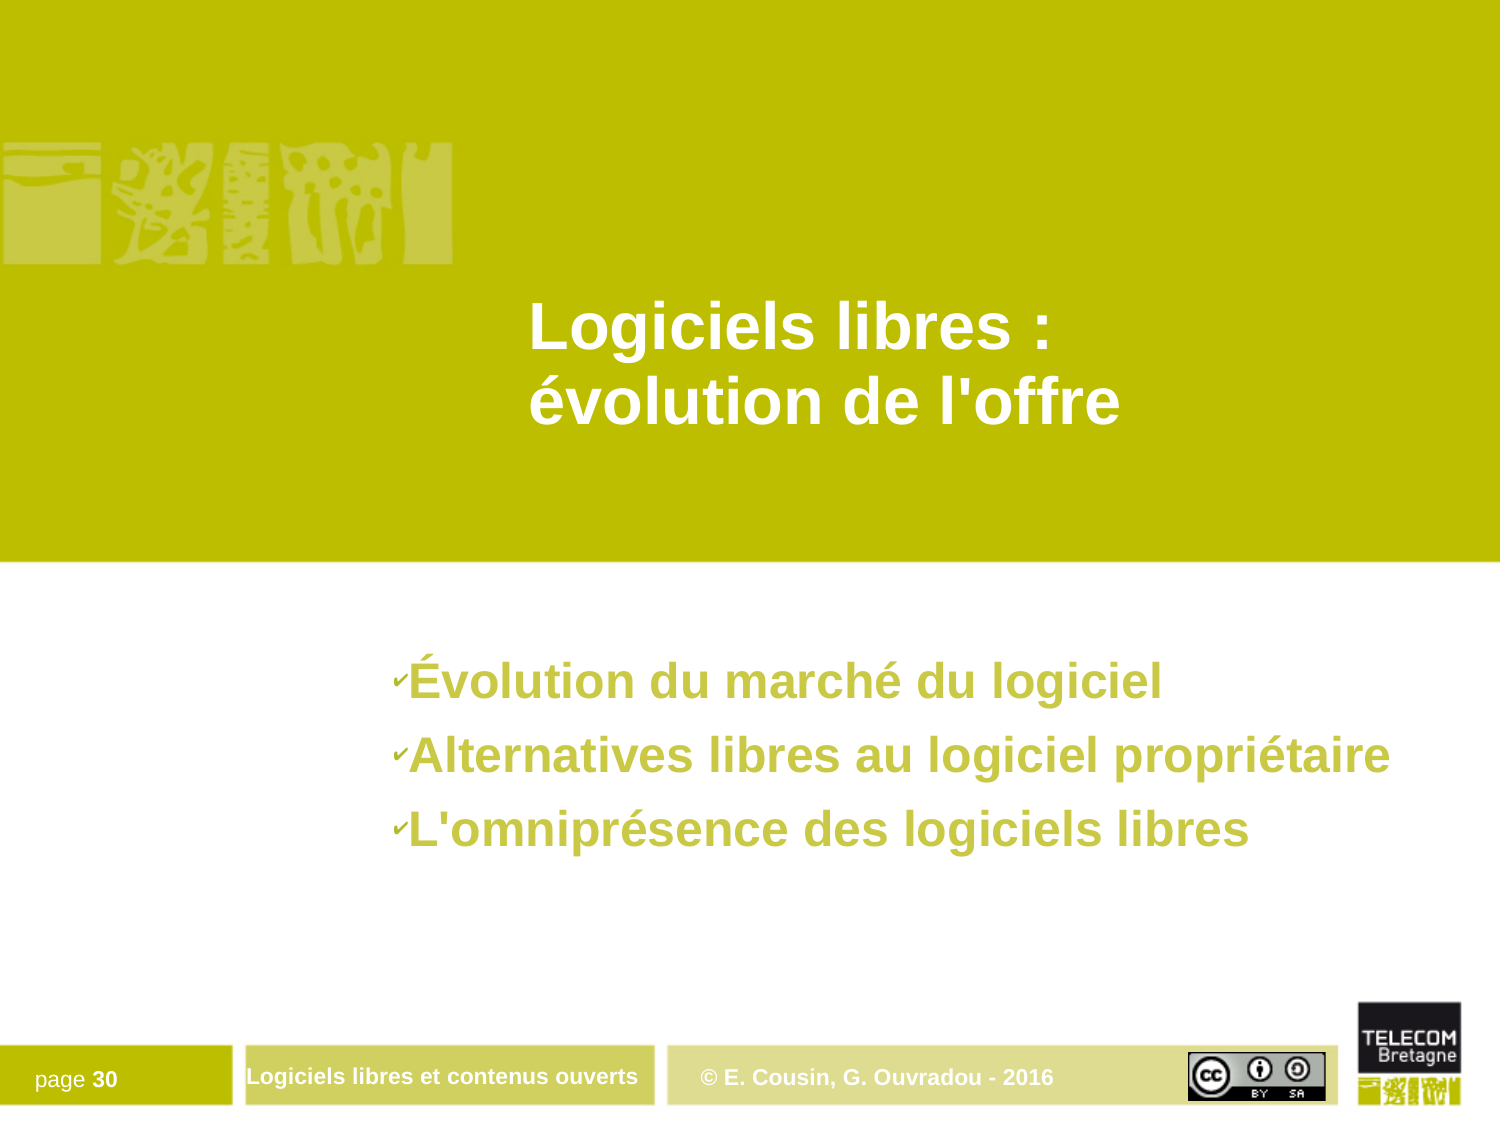

# Logiciels libres : évolution de l'offre
Évolution du marché du logiciel
Alternatives libres au logiciel propriétaire
L'omniprésence des logiciels libres
30
© E. Cousin, G. Ouvradou - 2016